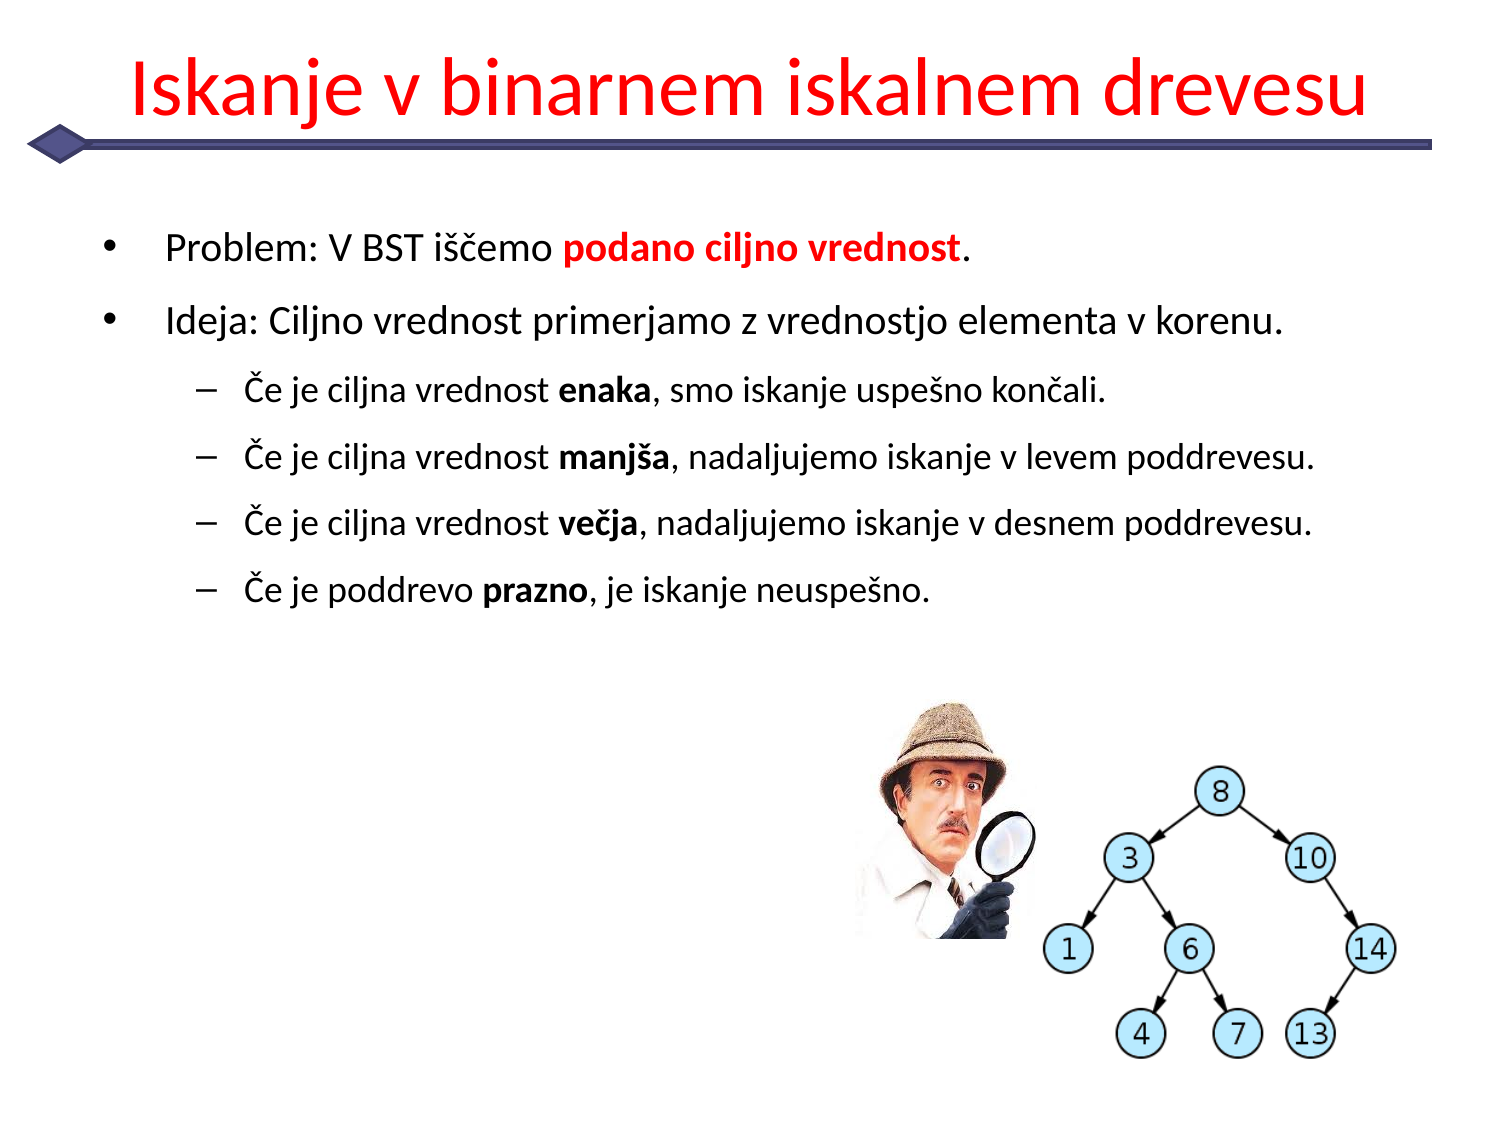

# Iskanje v binarnem iskalnem drevesu
Problem: V BST iščemo podano ciljno vrednost.
Ideja: Ciljno vrednost primerjamo z vrednostjo elementa v korenu.
Če je ciljna vrednost enaka, smo iskanje uspešno končali.
Če je ciljna vrednost manjša, nadaljujemo iskanje v levem poddrevesu.
Če je ciljna vrednost večja, nadaljujemo iskanje v desnem poddrevesu.
Če je poddrevo prazno, je iskanje neuspešno.